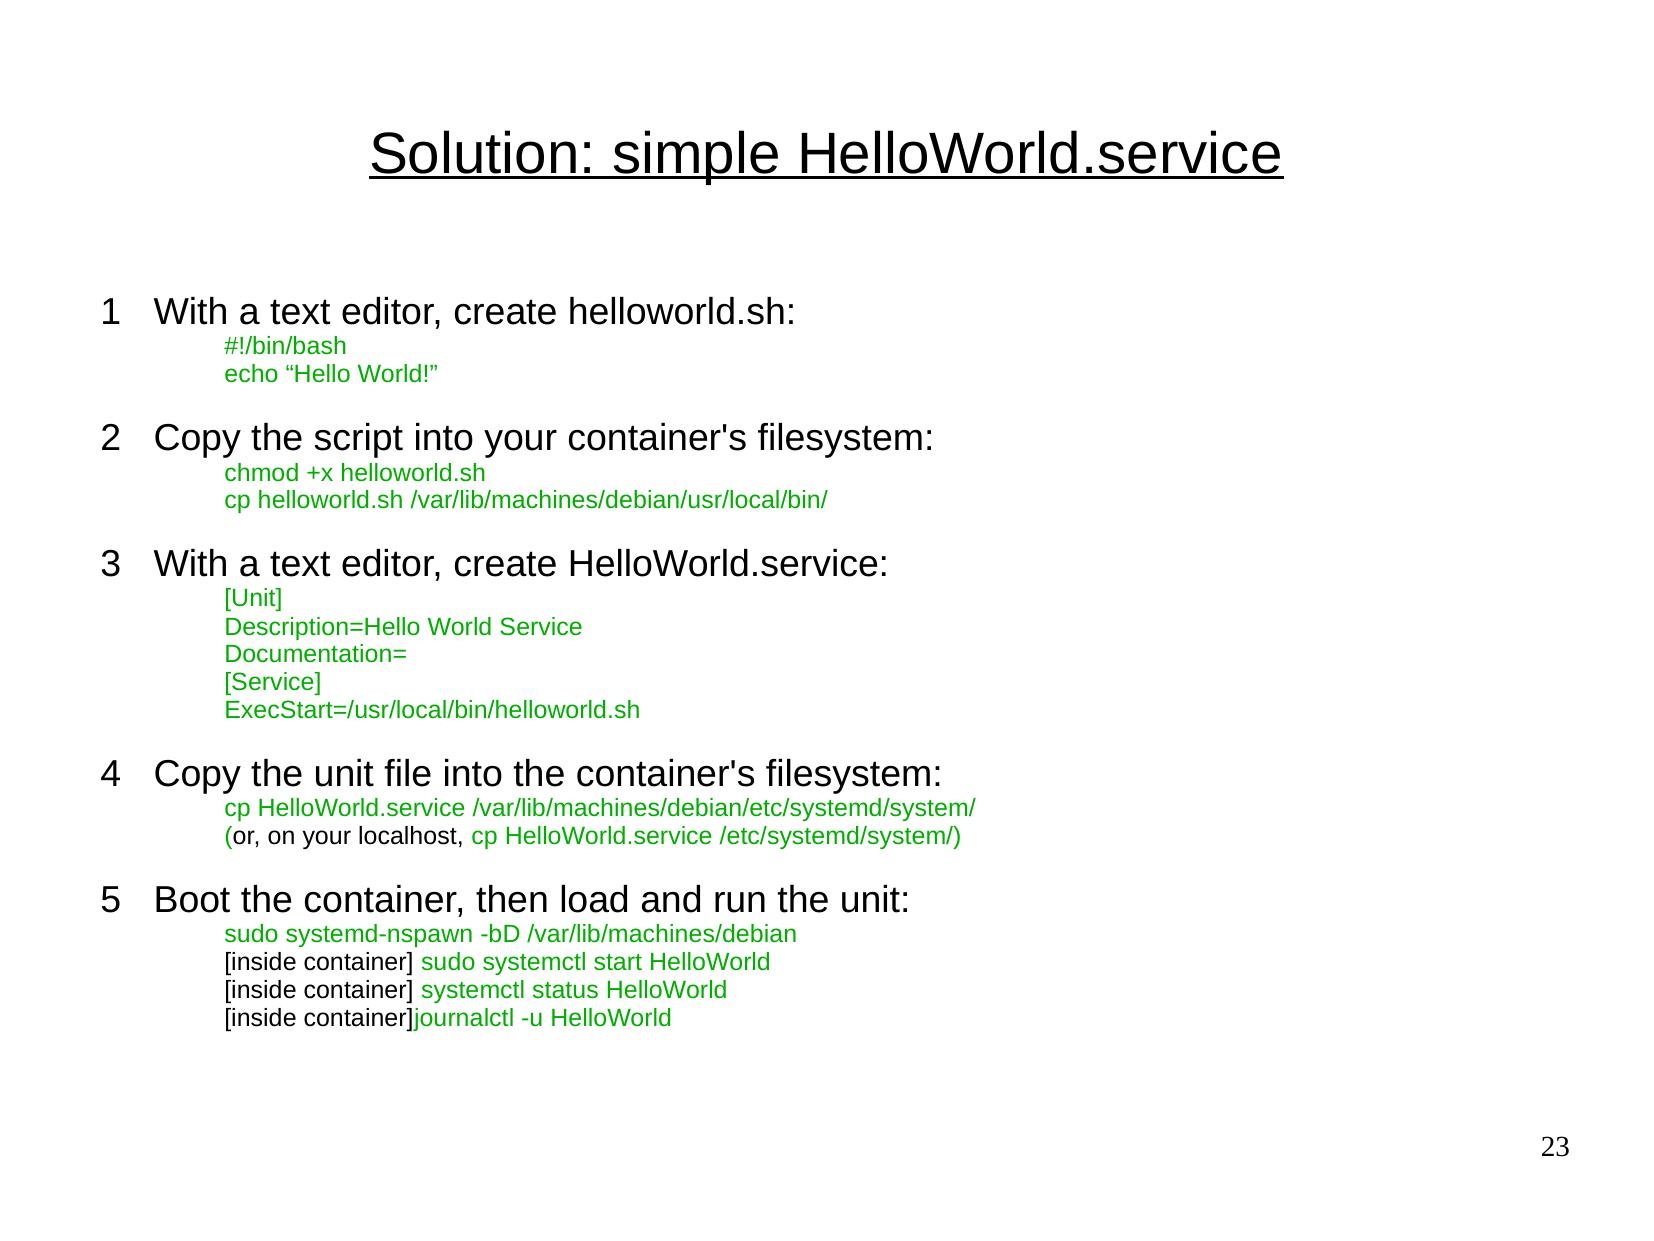

# Solution: simple HelloWorld.service
With a text editor, create helloworld.sh:
#!/bin/bash
echo “Hello World!”
Copy the script into your container's filesystem:
chmod +x helloworld.sh
cp helloworld.sh /var/lib/machines/debian/usr/local/bin/
With a text editor, create HelloWorld.service:
[Unit]
Description=Hello World Service
Documentation=
[Service]
ExecStart=/usr/local/bin/helloworld.sh
Copy the unit file into the container's filesystem:
cp HelloWorld.service /var/lib/machines/debian/etc/systemd/system/
(or, on your localhost, cp HelloWorld.service /etc/systemd/system/)
Boot the container, then load and run the unit:
sudo systemd-nspawn -bD /var/lib/machines/debian
[inside container] sudo systemctl start HelloWorld
[inside container] systemctl status HelloWorld
[inside container]journalctl -u HelloWorld
23